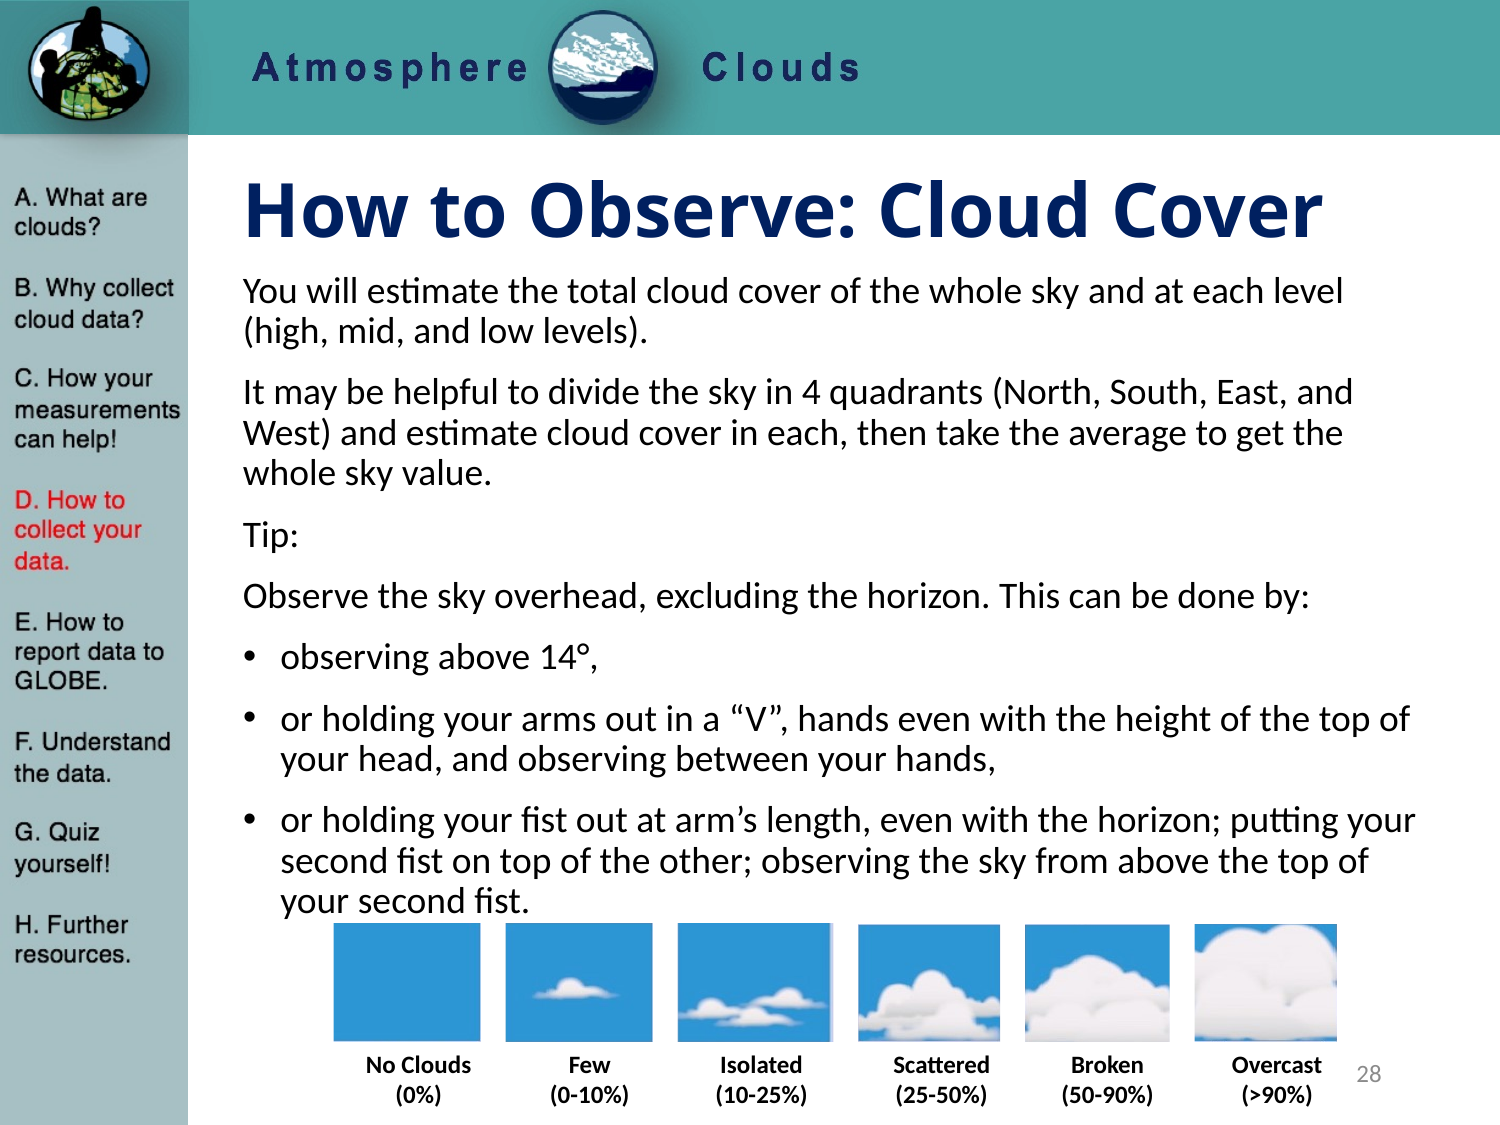

# How to Observe: Cloud Cover
You will estimate the total cloud cover of the whole sky and at each level (high, mid, and low levels).
It may be helpful to divide the sky in 4 quadrants (North, South, East, and West) and estimate cloud cover in each, then take the average to get the whole sky value.
Tip:
Observe the sky overhead, excluding the horizon. This can be done by:
observing above 14°,
or holding your arms out in a “V”, hands even with the height of the top of your head, and observing between your hands,
or holding your fist out at arm’s length, even with the horizon; putting your second fist on top of the other; observing the sky from above the top of your second fist.
No Clouds (0%)
Few
(0-10%)
Isolated
(10-25%)
Scattered
(25-50%)
Broken
(50-90%)
Overcast
(>90%)